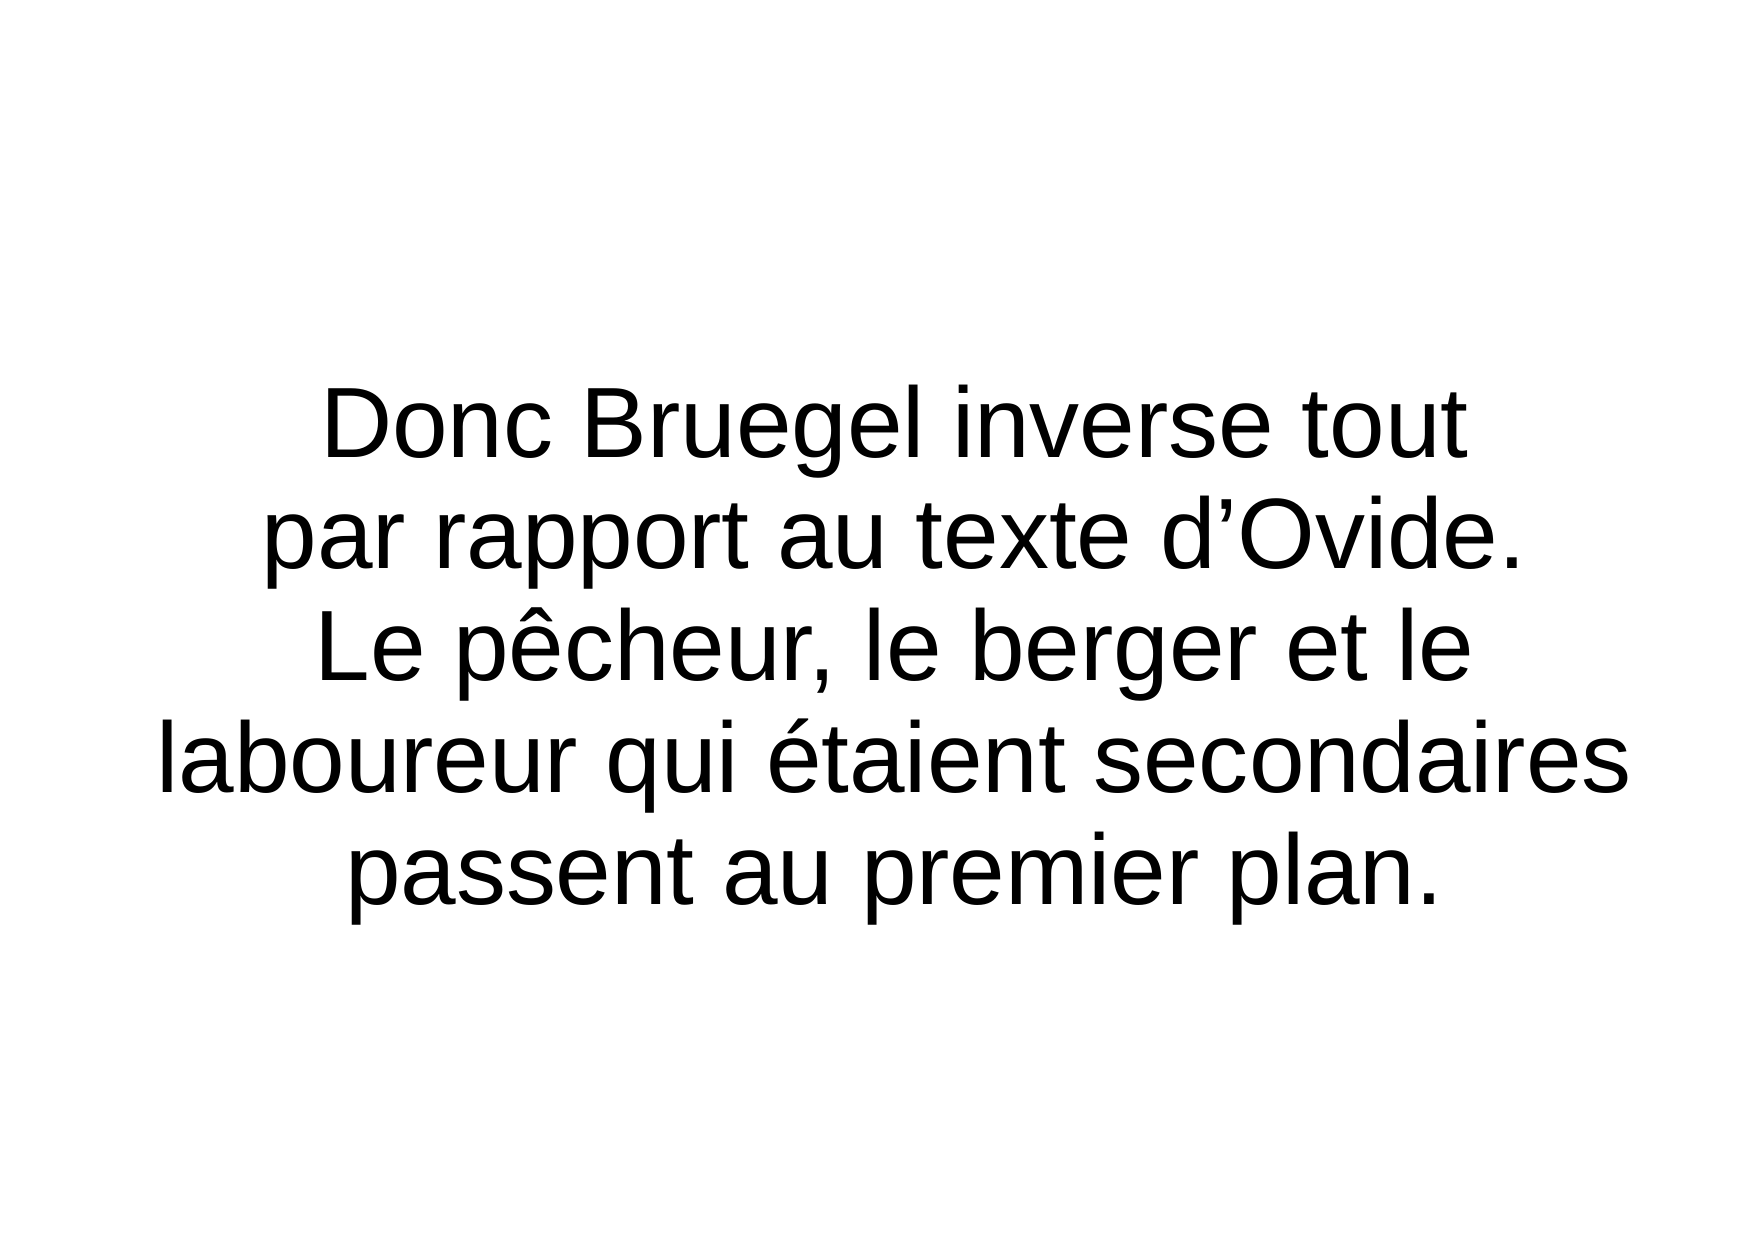

Donc Bruegel inverse tout
par rapport au texte d’Ovide.
Le pêcheur, le berger et le laboureur qui étaient secondaires
passent au premier plan.